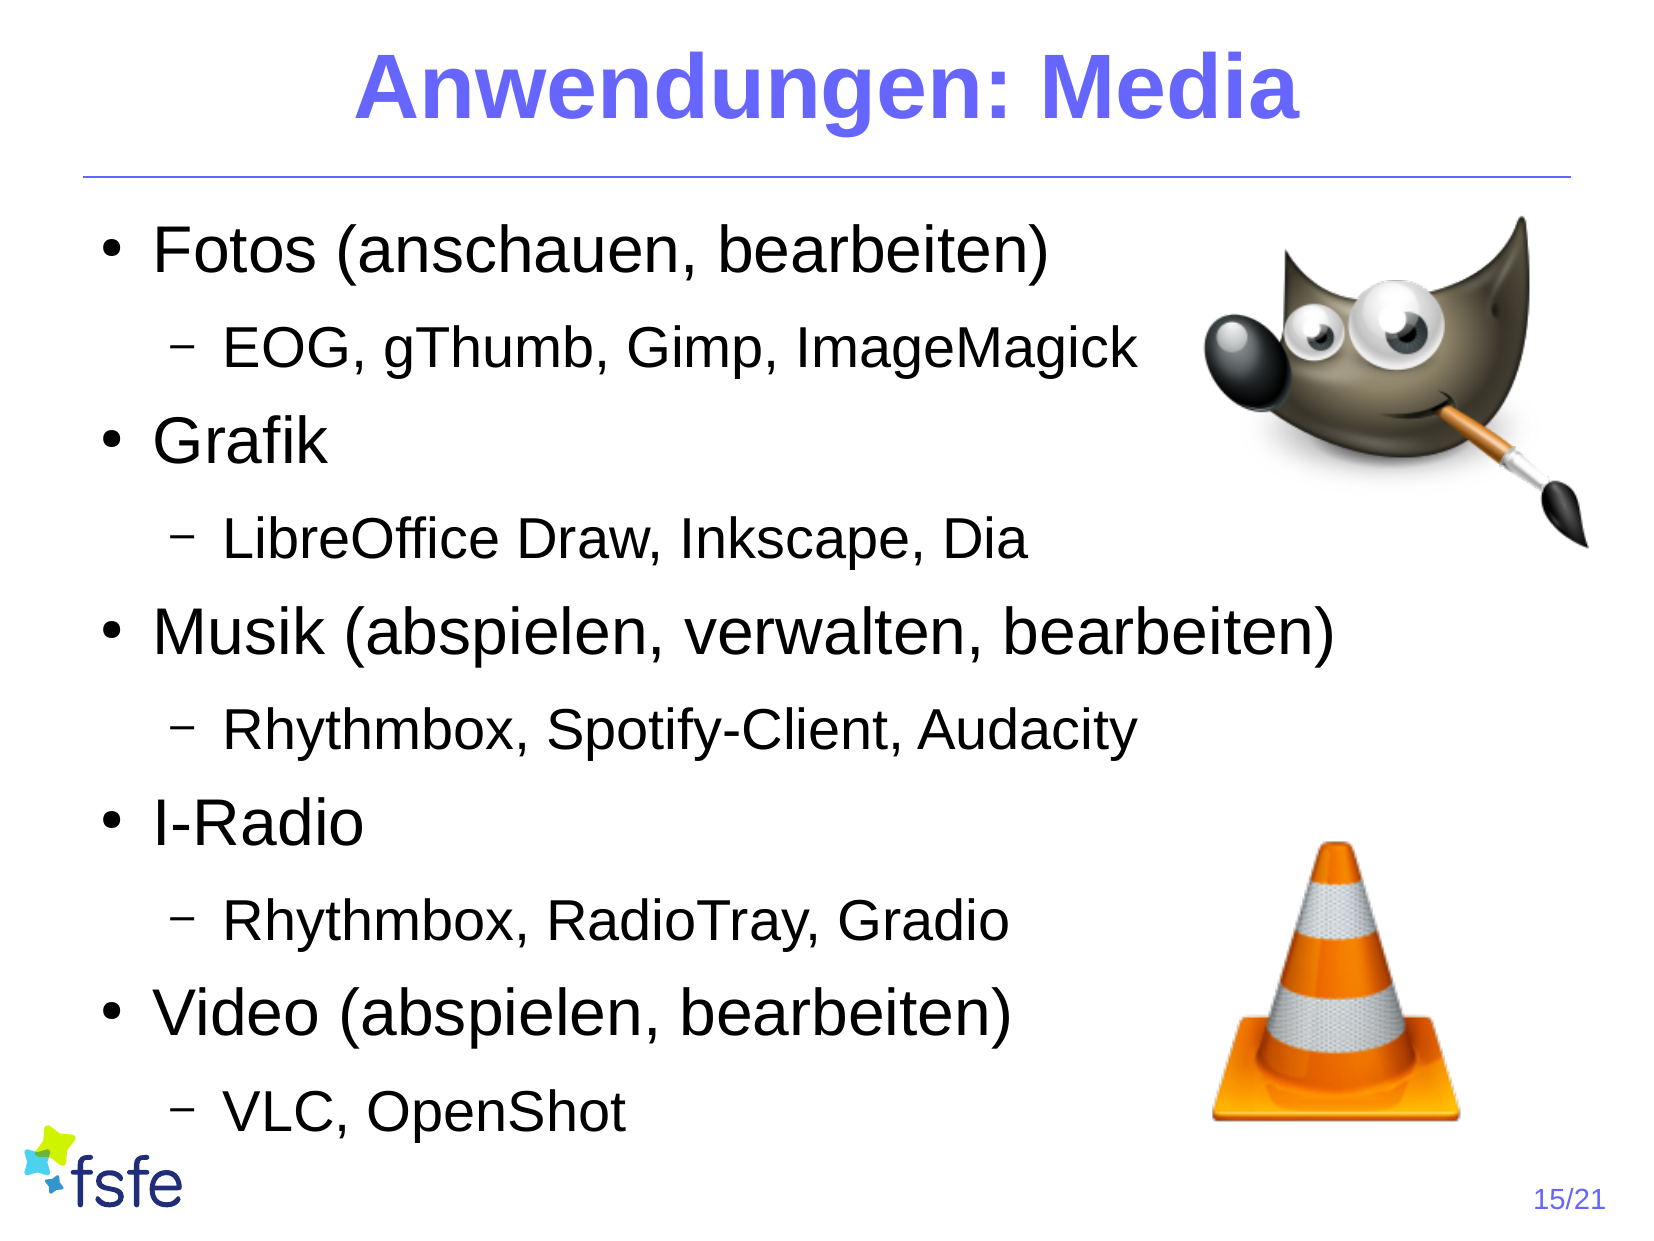

# Anwendungen: Media
Fotos (anschauen, bearbeiten)
EOG, gThumb, Gimp, ImageMagick
Grafik
LibreOffice Draw, Inkscape, Dia
Musik (abspielen, verwalten, bearbeiten)
Rhythmbox, Spotify-Client, Audacity
I-Radio
Rhythmbox, RadioTray, Gradio
Video (abspielen, bearbeiten)
VLC, OpenShot
15